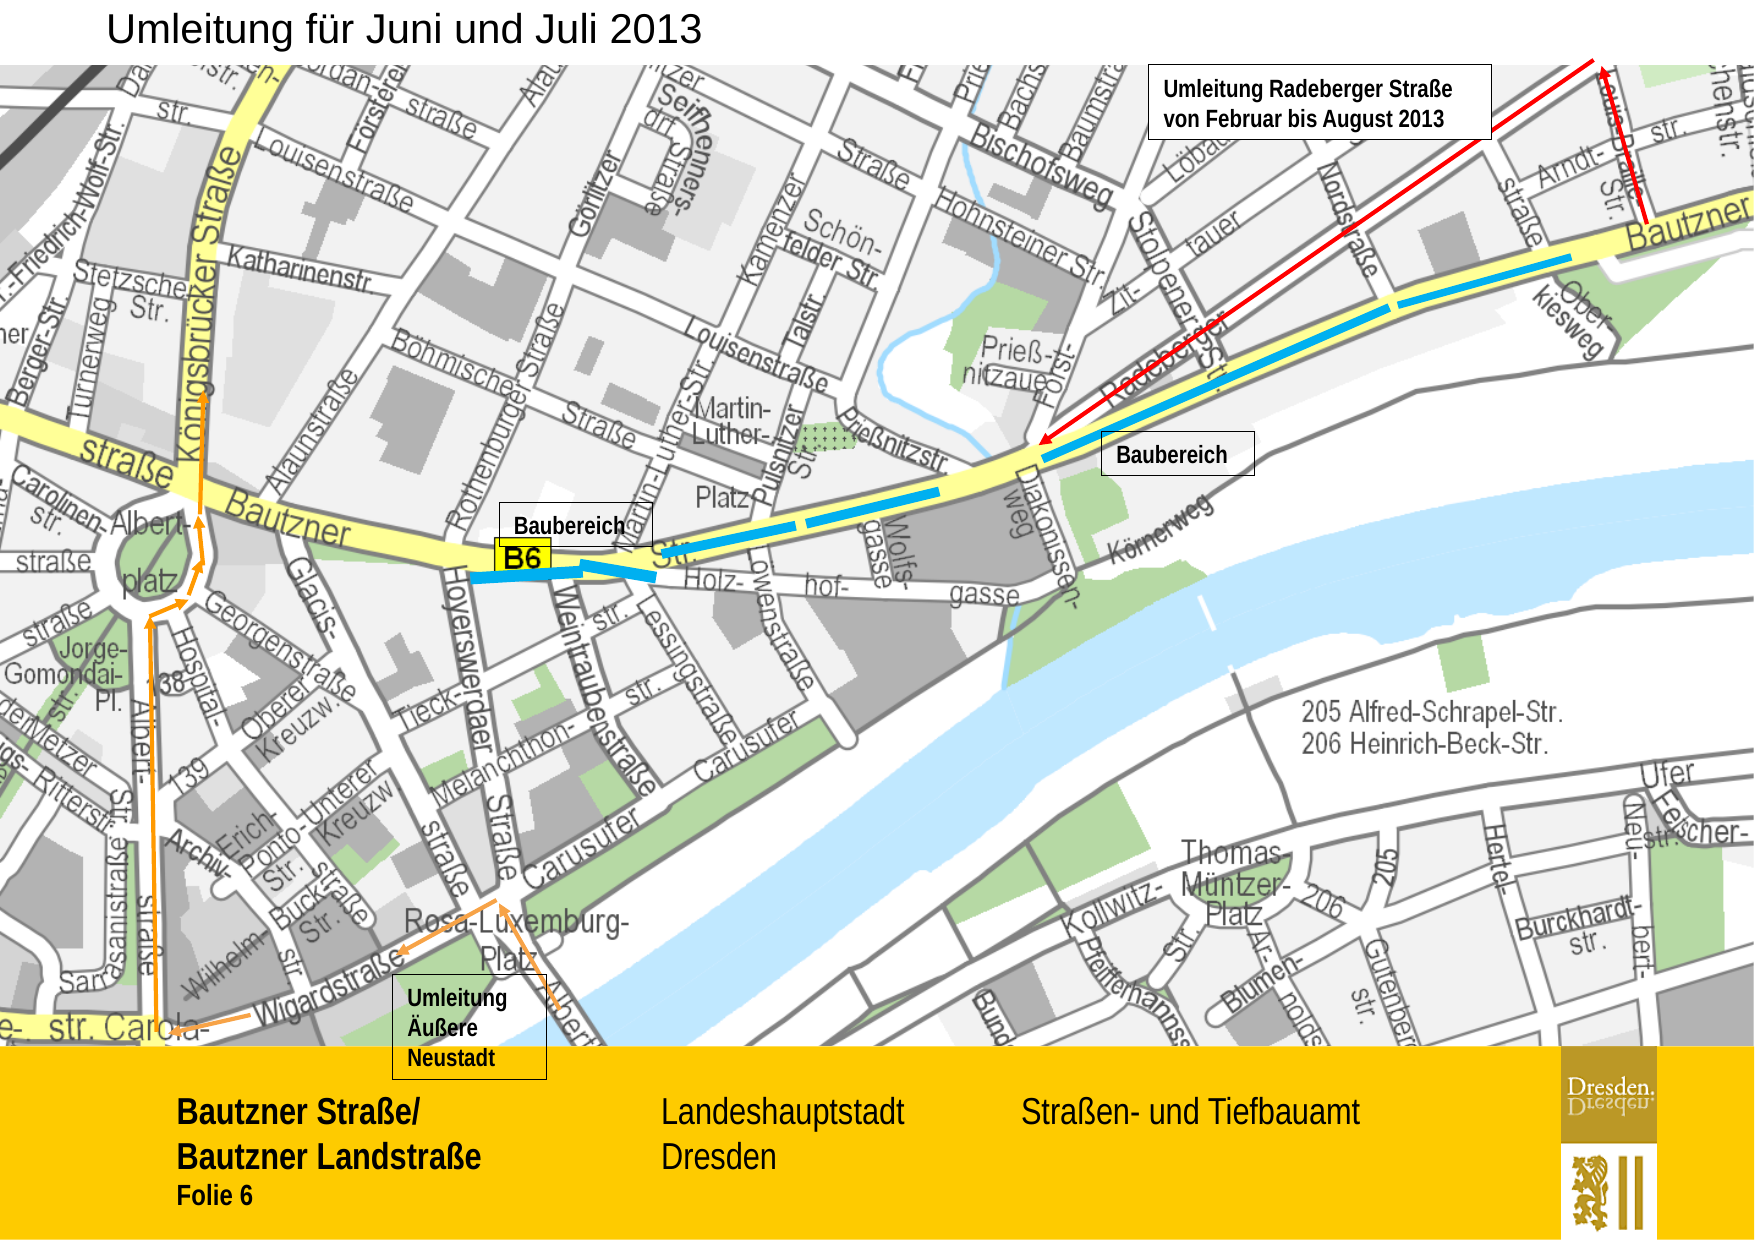

Umleitung für Juni und Juli 2013
Umleitung Radeberger Straße
von Februar bis August 2013
Baubereich
Baubereich
Umleitung
Äußere Neustadt